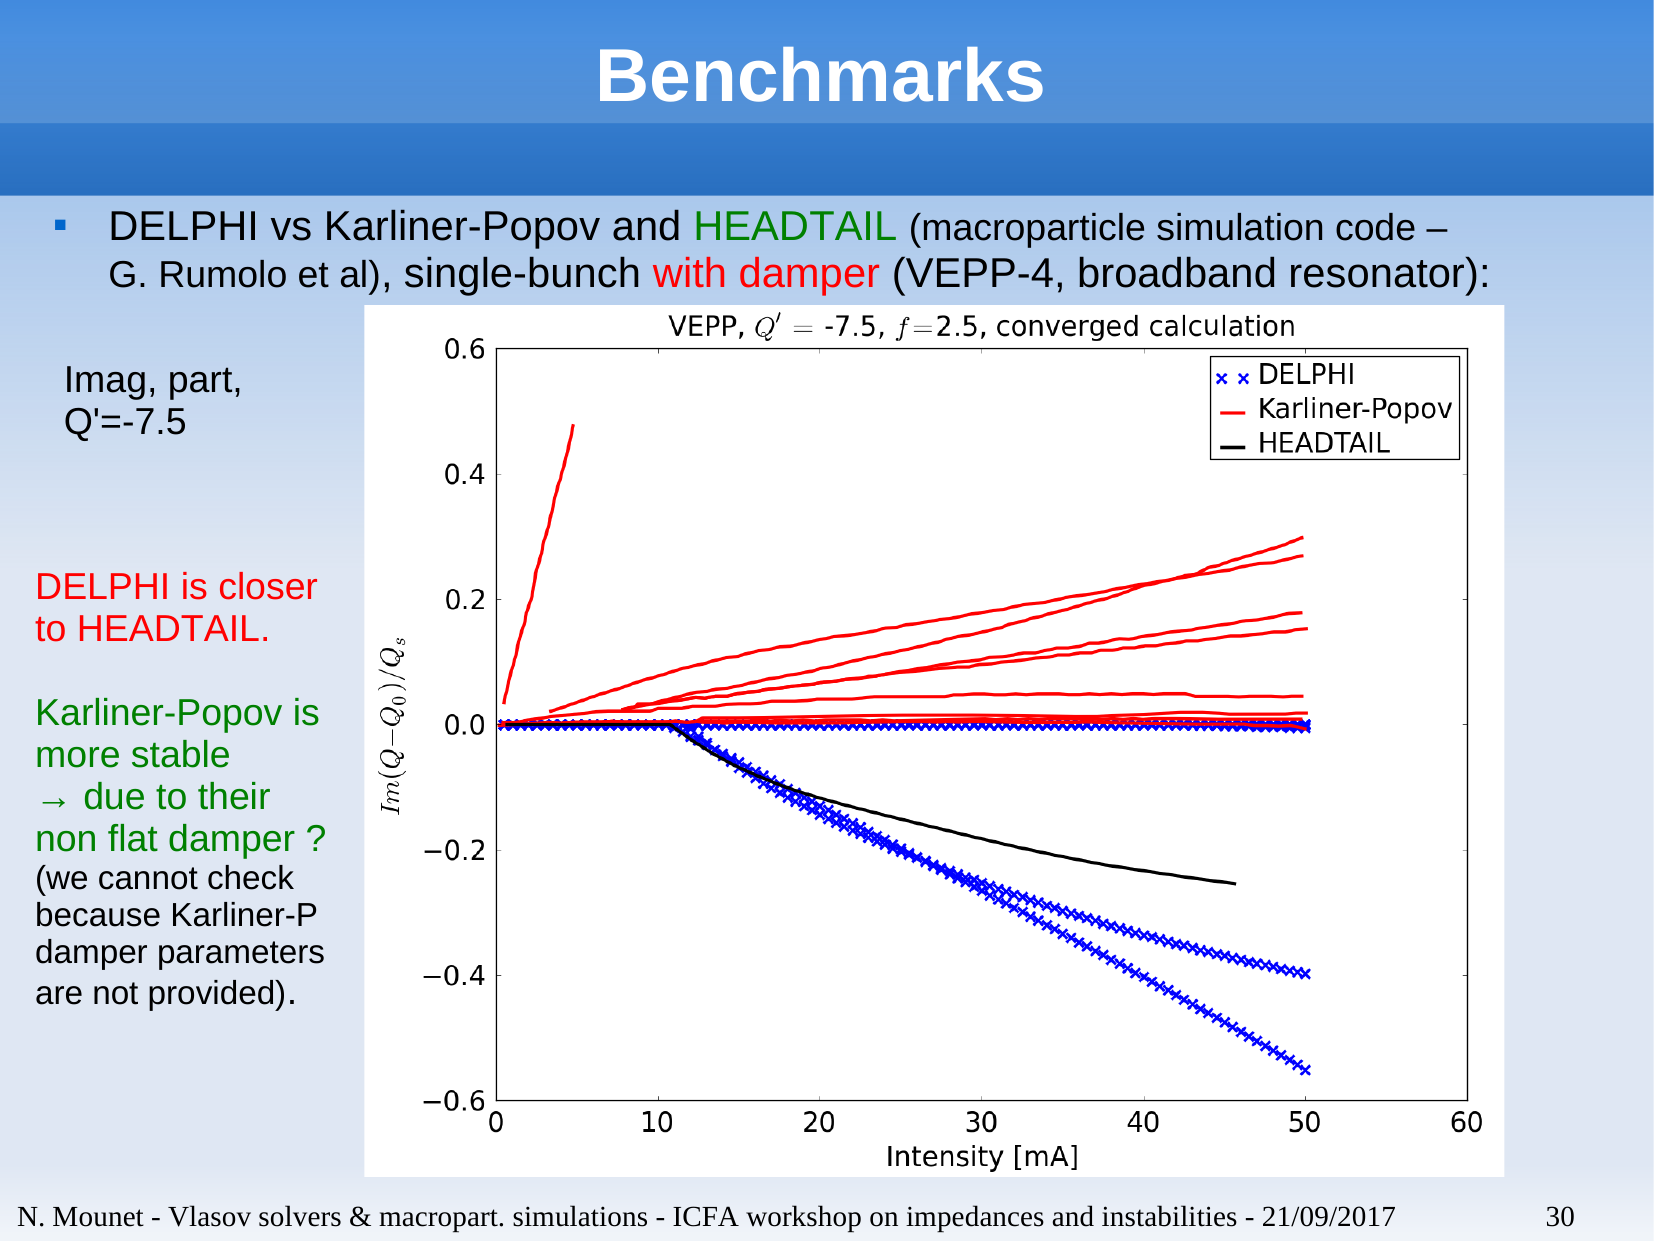

# Benchmarks
DELPHI vs Karliner-Popov and HEADTAIL (macroparticle simulation code – G. Rumolo et al), single-bunch with damper (VEPP-4, broadband resonator):
Imag, part, Q'=-7.5
DELPHI is closer to HEADTAIL.
Karliner-Popov is more stable
→ due to their non flat damper ? (we cannot check because Karliner-P damper parameters are not provided).
N. Mounet - Vlasov solvers & macropart. simulations - ICFA workshop on impedances and instabilities - 21/09/2017
30